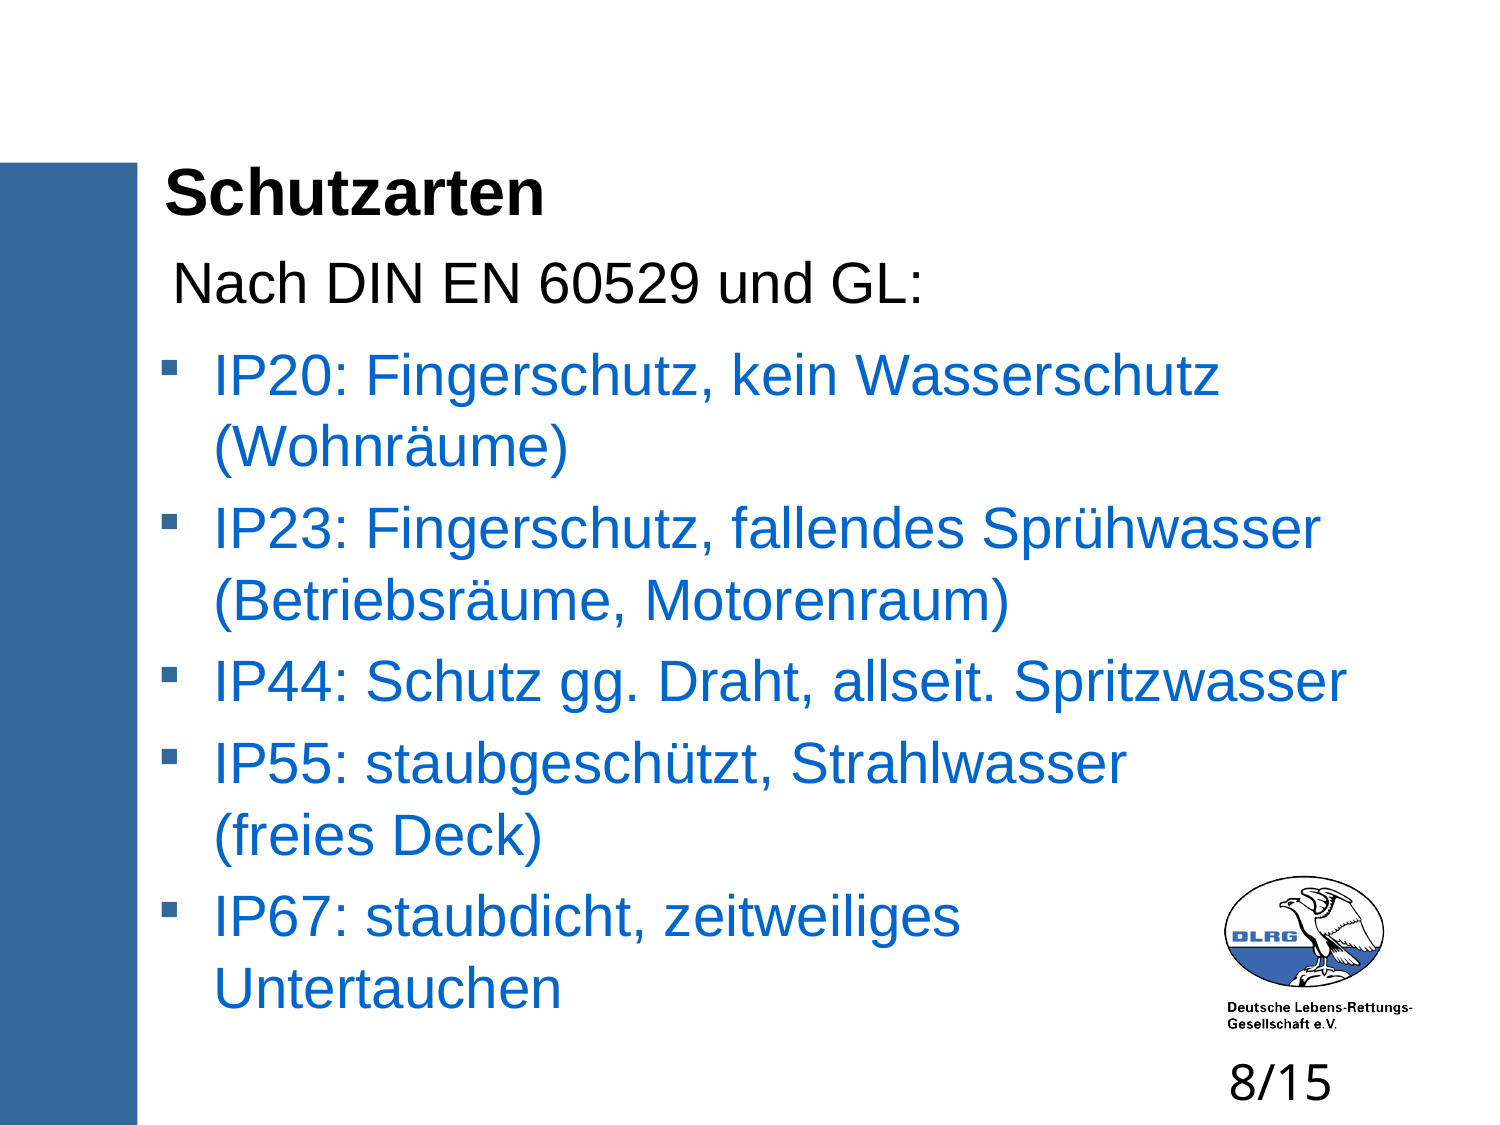

# Schutzarten
Nach DIN EN 60529 und GL:
IP20: Fingerschutz, kein Wasserschutz (Wohnräume)
IP23: Fingerschutz, fallendes Sprühwasser (Betriebsräume, Motorenraum)
IP44: Schutz gg. Draht, allseit. Spritzwasser
IP55: staubgeschützt, Strahlwasser (freies Deck)
IP67: staubdicht, zeitweiliges Untertauchen